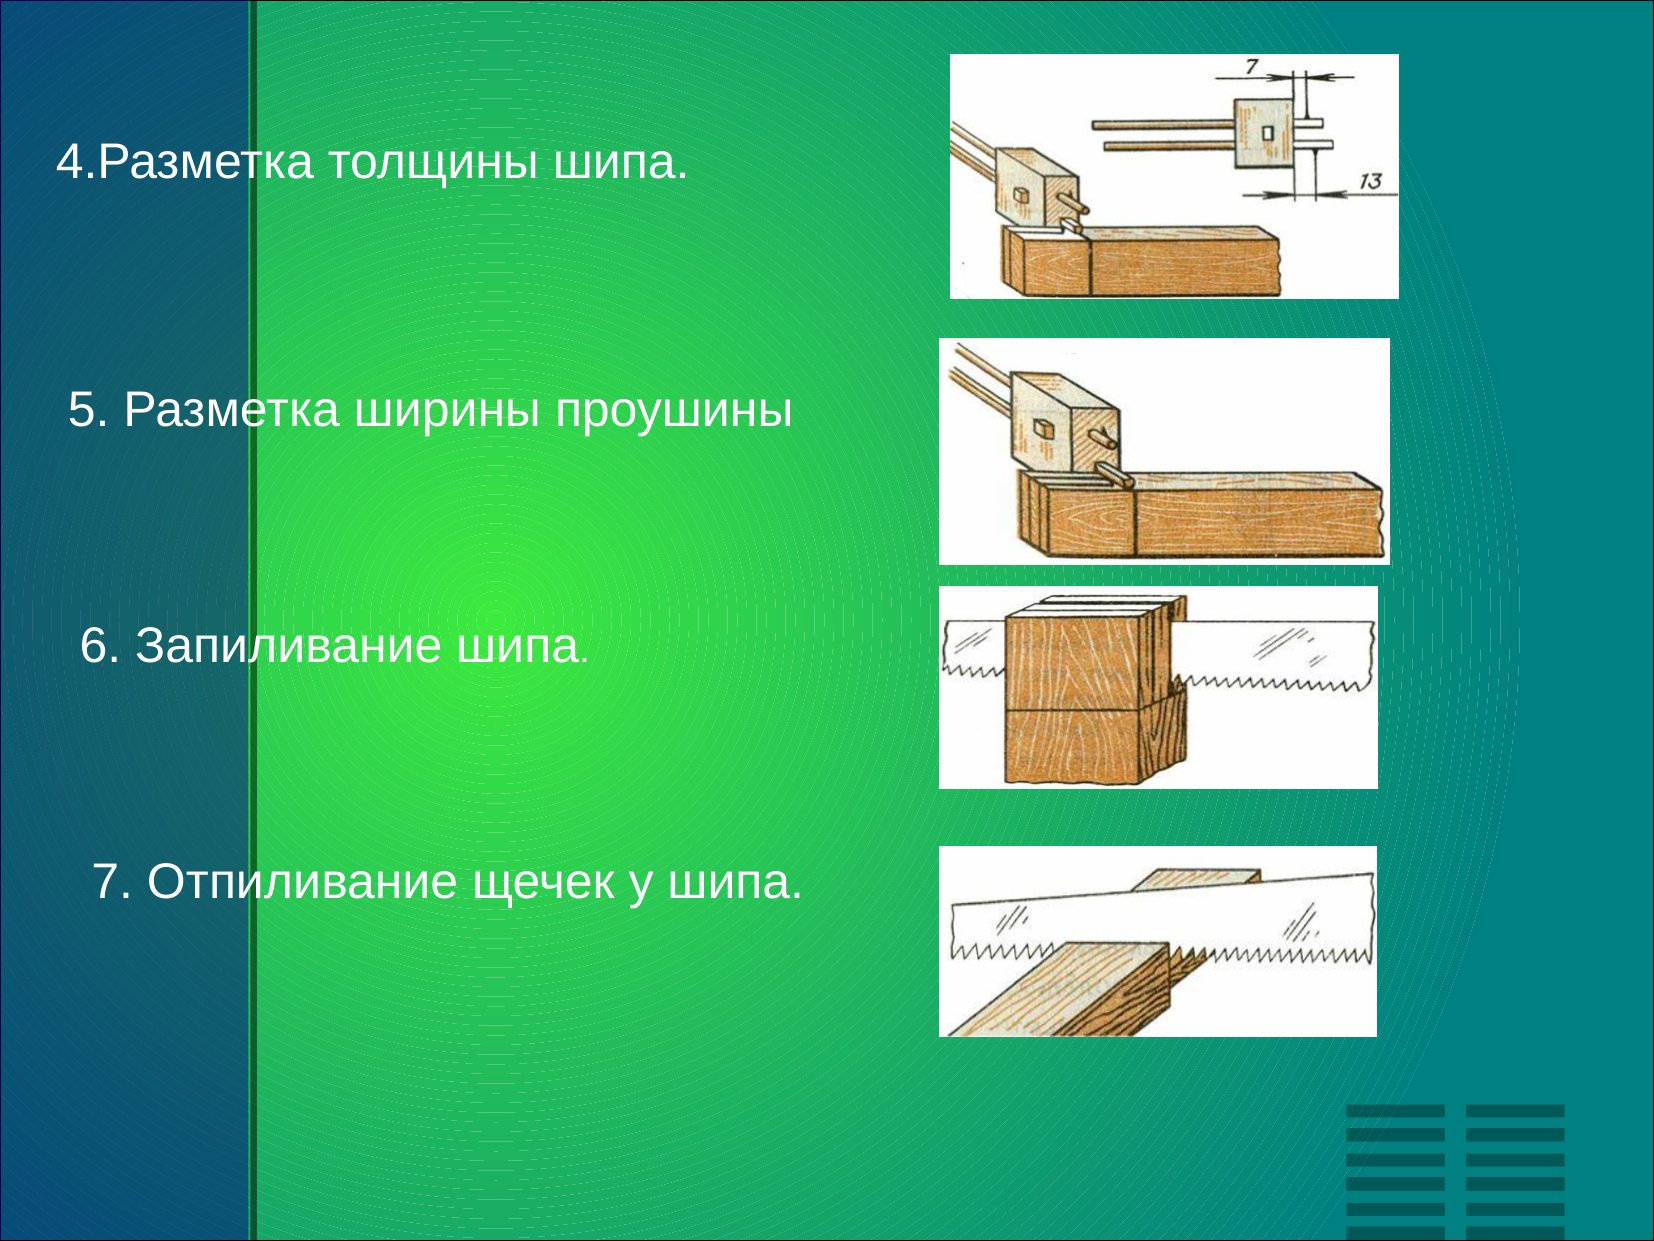

4.Разметка толщины шипа.
5. Разметка ширины проушины
6. Запиливание шипа.
7. Отпиливание щечек у шипа.